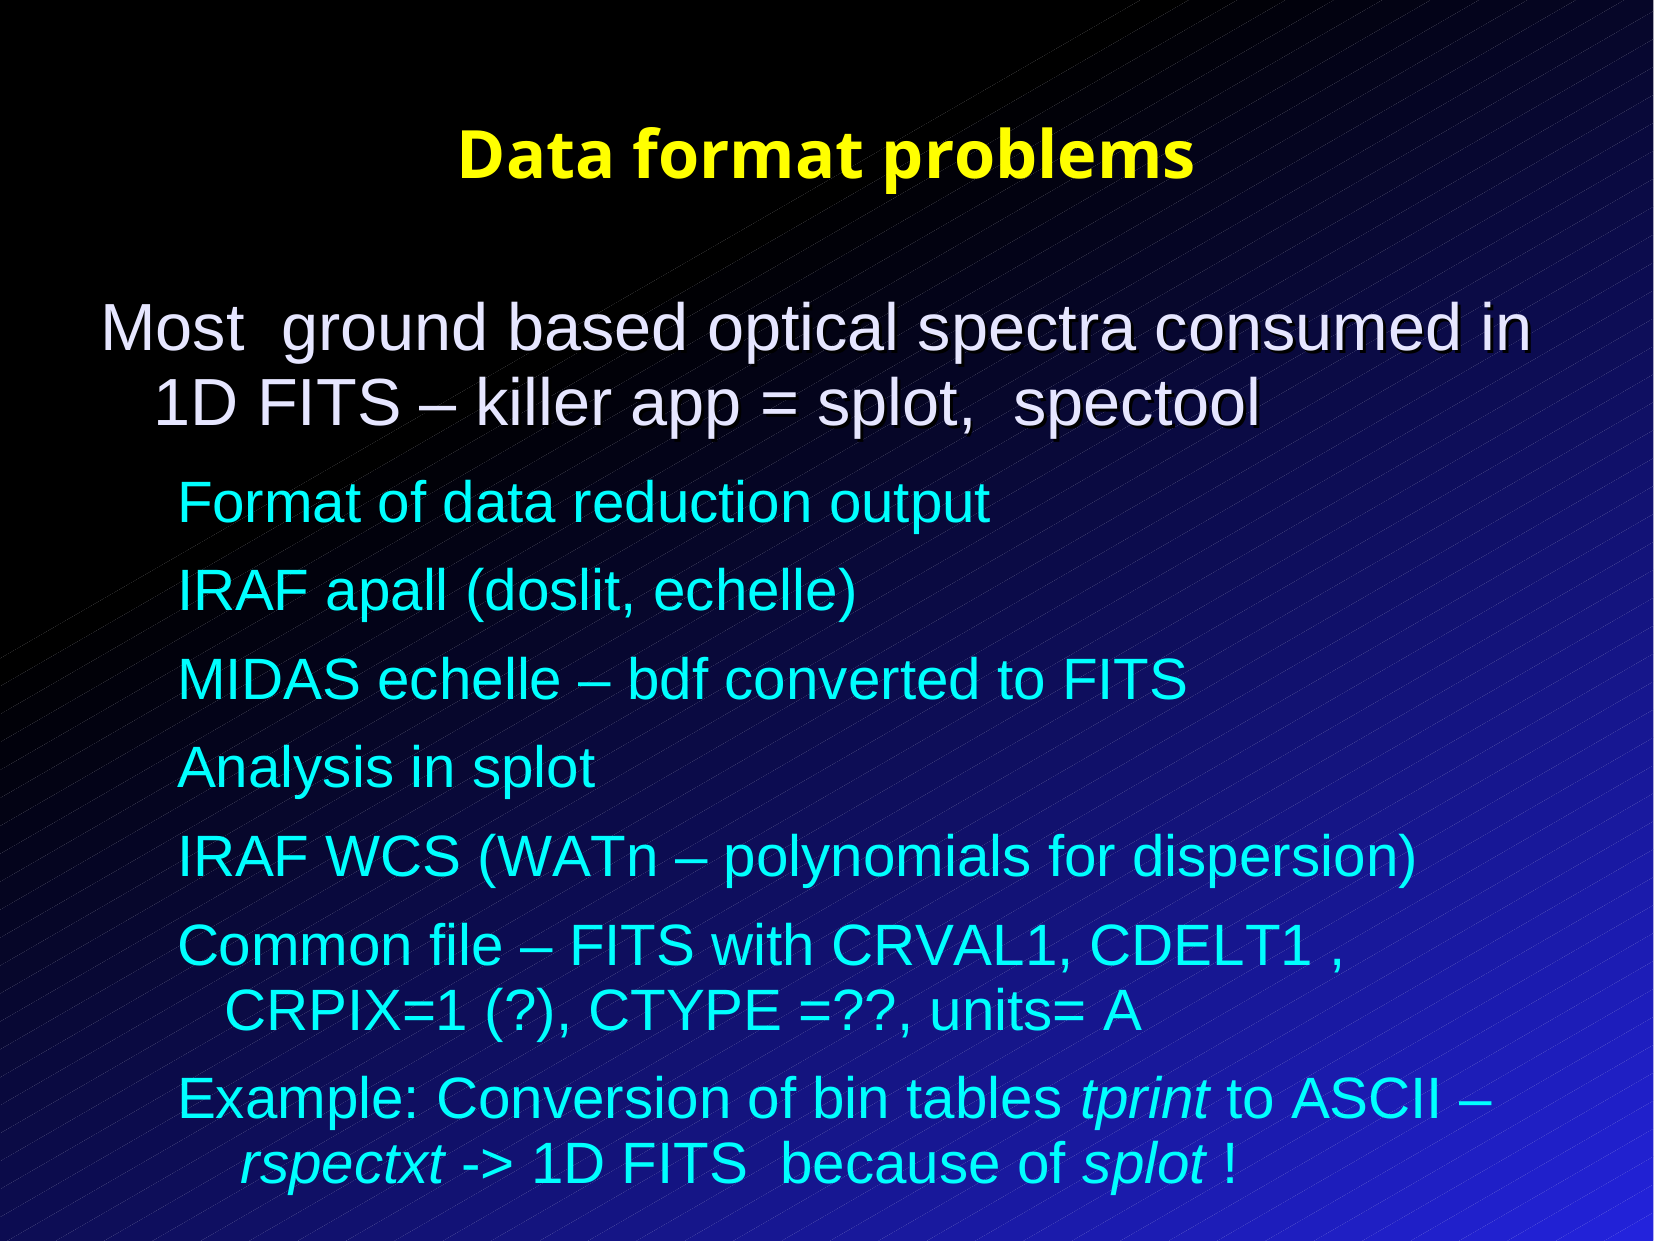

# Data format problems
Most ground based optical spectra consumed in 1D FITS – killer app = splot, spectool
Format of data reduction output
IRAF apall (doslit, echelle)
MIDAS echelle – bdf converted to FITS
Analysis in splot
IRAF WCS (WATn – polynomials for dispersion)
Common file – FITS with CRVAL1, CDELT1 , CRPIX=1 (?), CTYPE =??, units= A
Example: Conversion of bin tables tprint to ASCII – rspectxt -> 1D FITS because of splot !